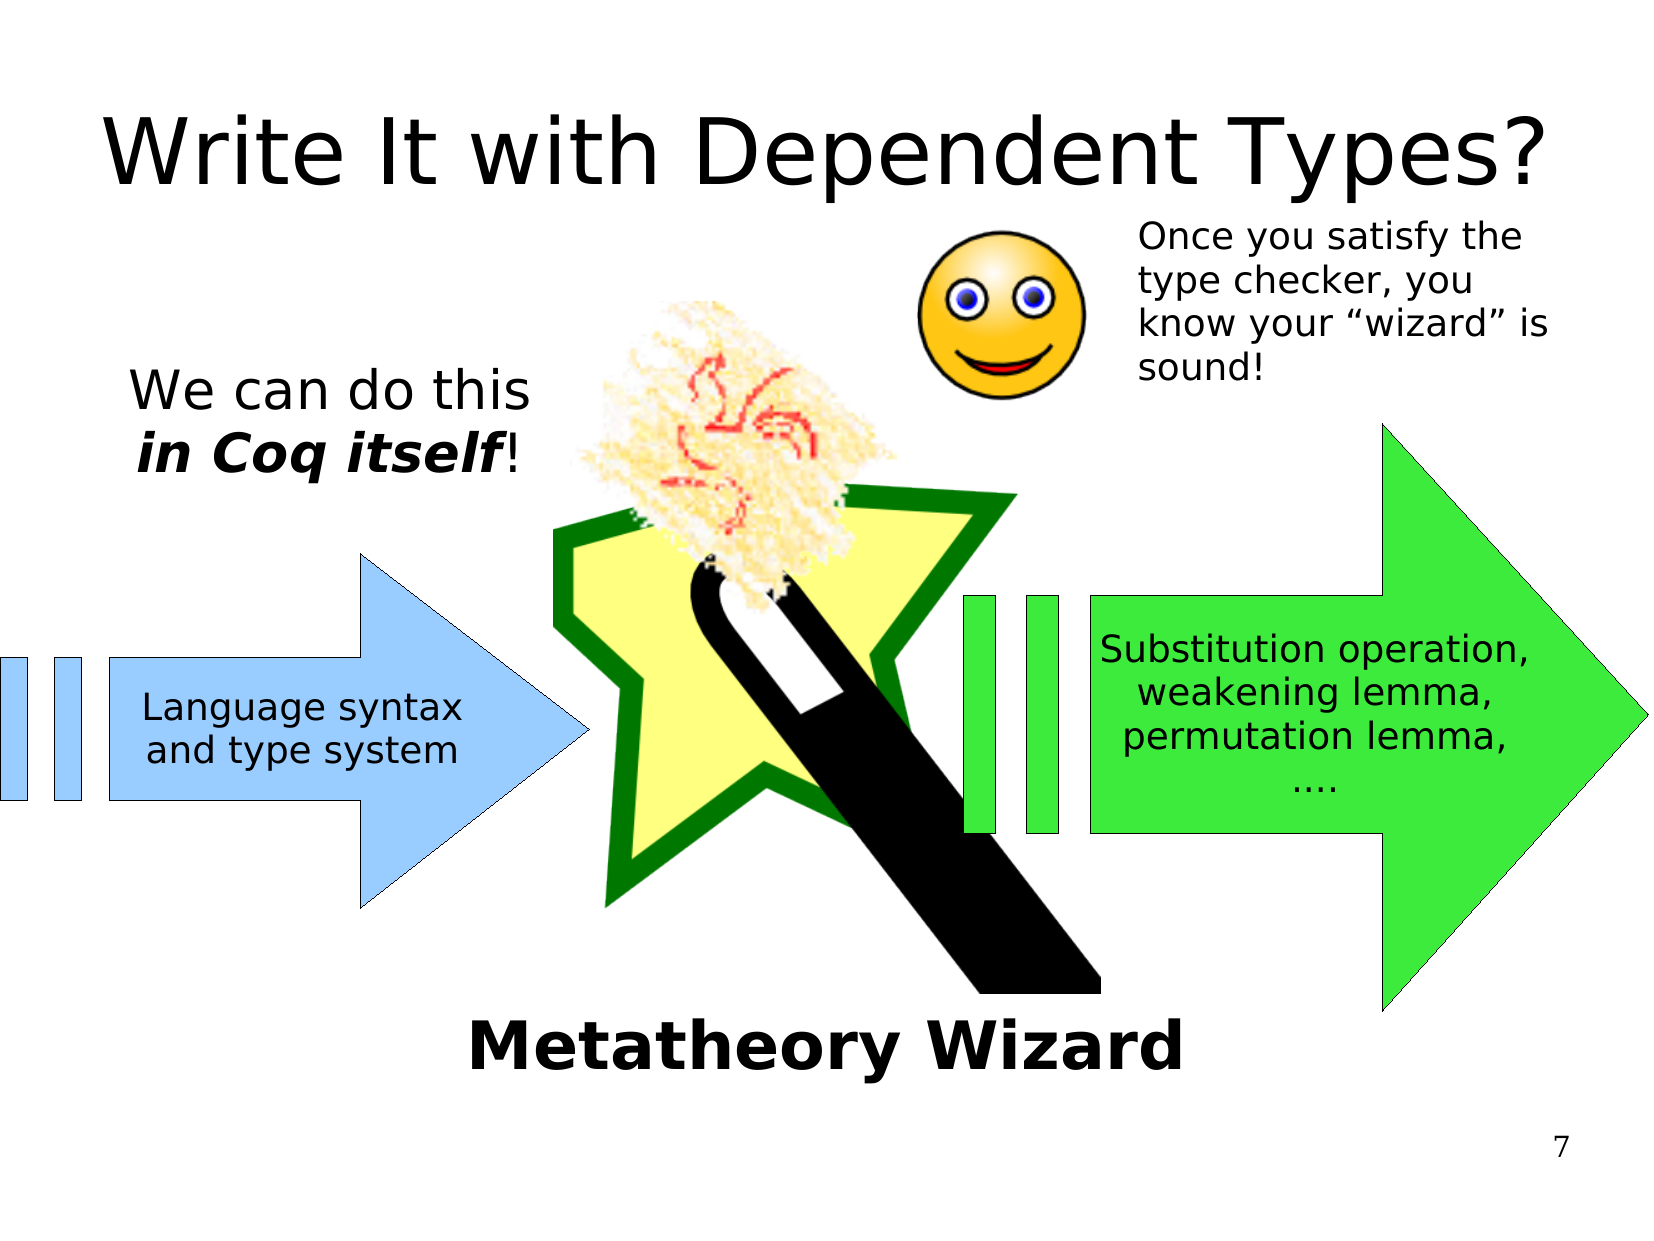

# Write It with Dependent Types?
Once you satisfy the type checker, you know your “wizard” is sound!
We can do this in Coq itself!
Substitution operation,
weakening lemma,
permutation lemma,
....
Language syntax
and type system
Metatheory Wizard
7